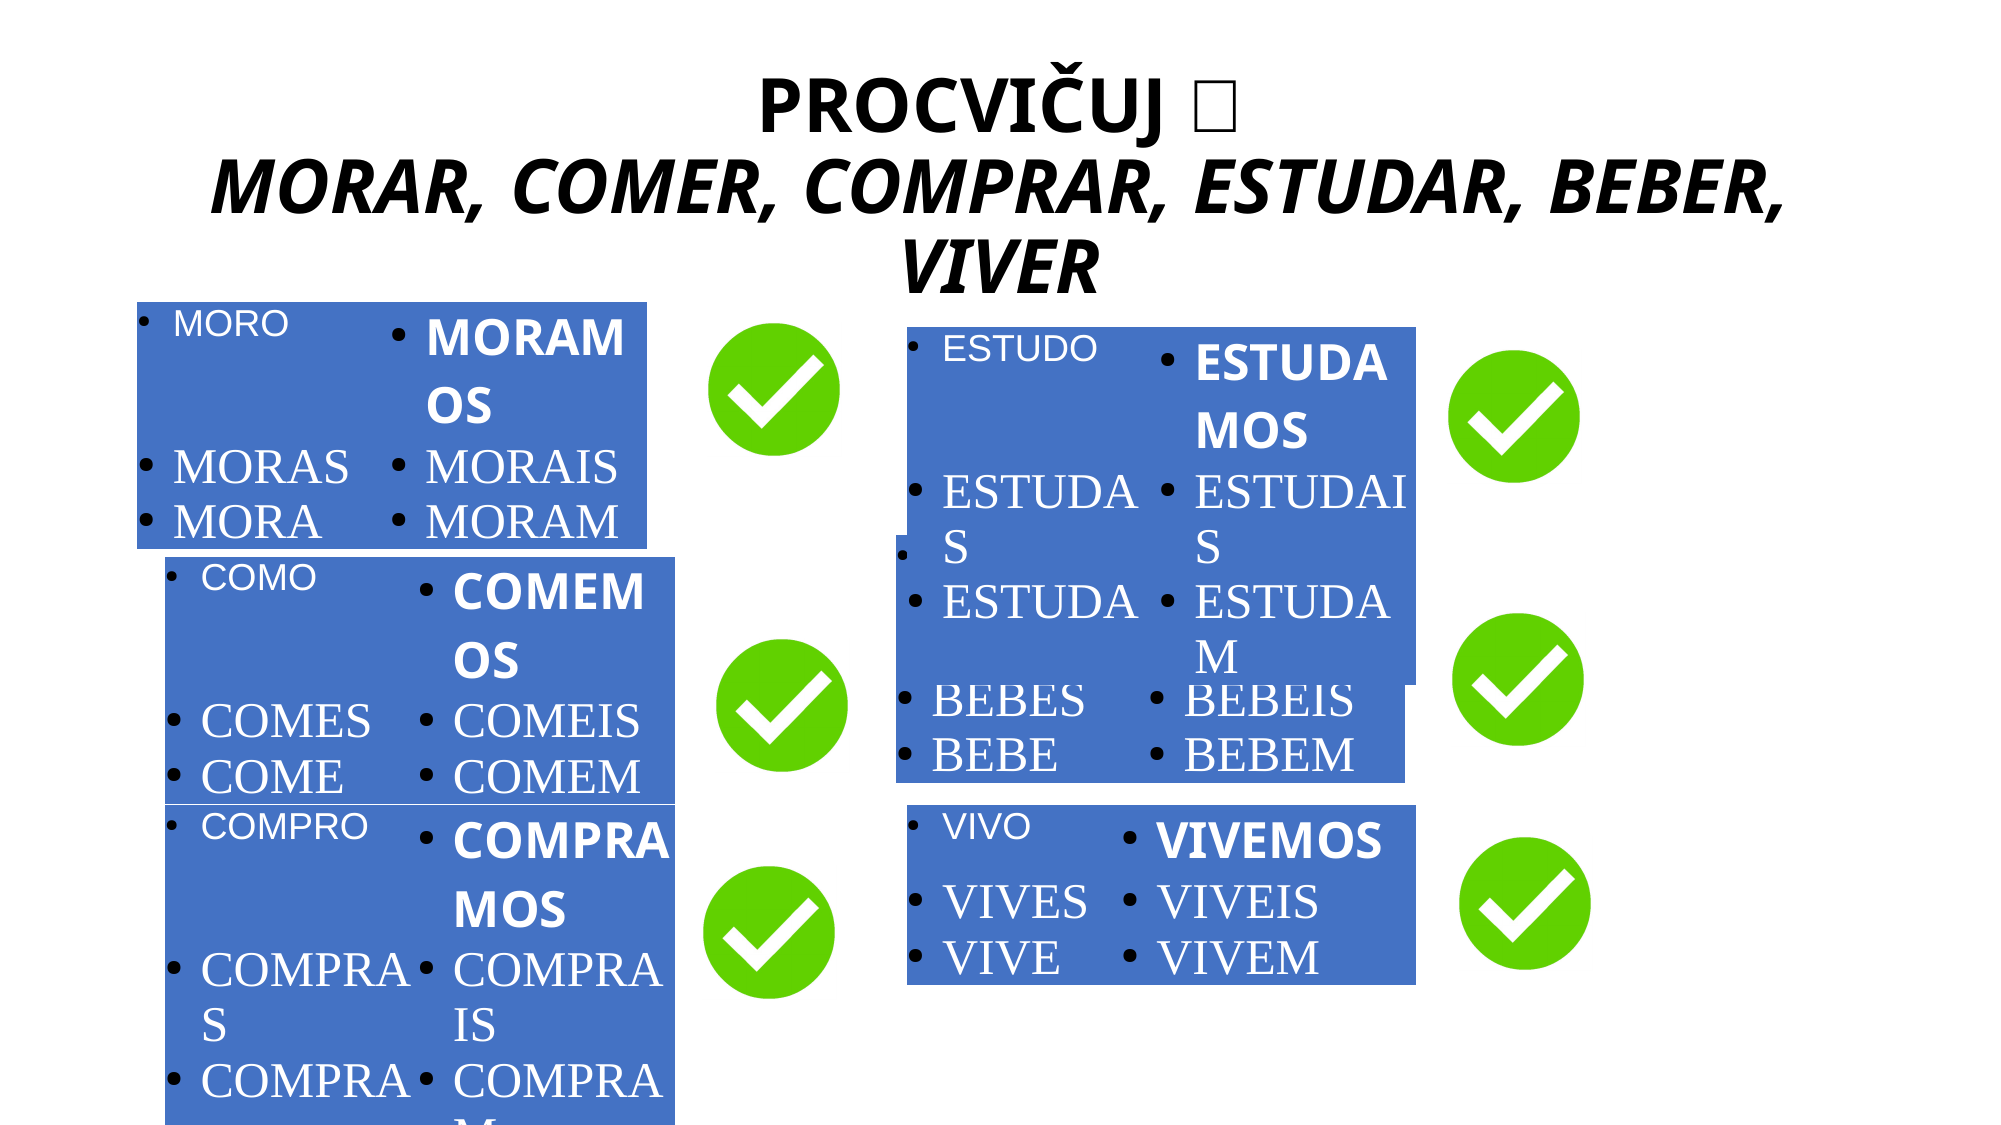

# PROCVIČUJ MORAR, COMER, COMPRAR, ESTUDAR, BEBER, VIVER
| MORO | MORAMOS |
| --- | --- |
| MORAS | MORAIS |
| MORA | MORAM |
| ESTUDO | ESTUDAMOS |
| --- | --- |
| ESTUDAS | ESTUDAIS |
| ESTUDA | ESTUDAM |
| BEBO | BEBEMOS |
| --- | --- |
| BEBES | BEBEIS |
| BEBE | BEBEM |
| COMO | COMEMOS |
| --- | --- |
| COMES | COMEIS |
| COME | COMEM |
| COMPRO | COMPRAMOS |
| --- | --- |
| COMPRAS | COMPRAIS |
| COMPRA | COMPRAM |
| VIVO | VIVEMOS |
| --- | --- |
| VIVES | VIVEIS |
| VIVE | VIVEM |